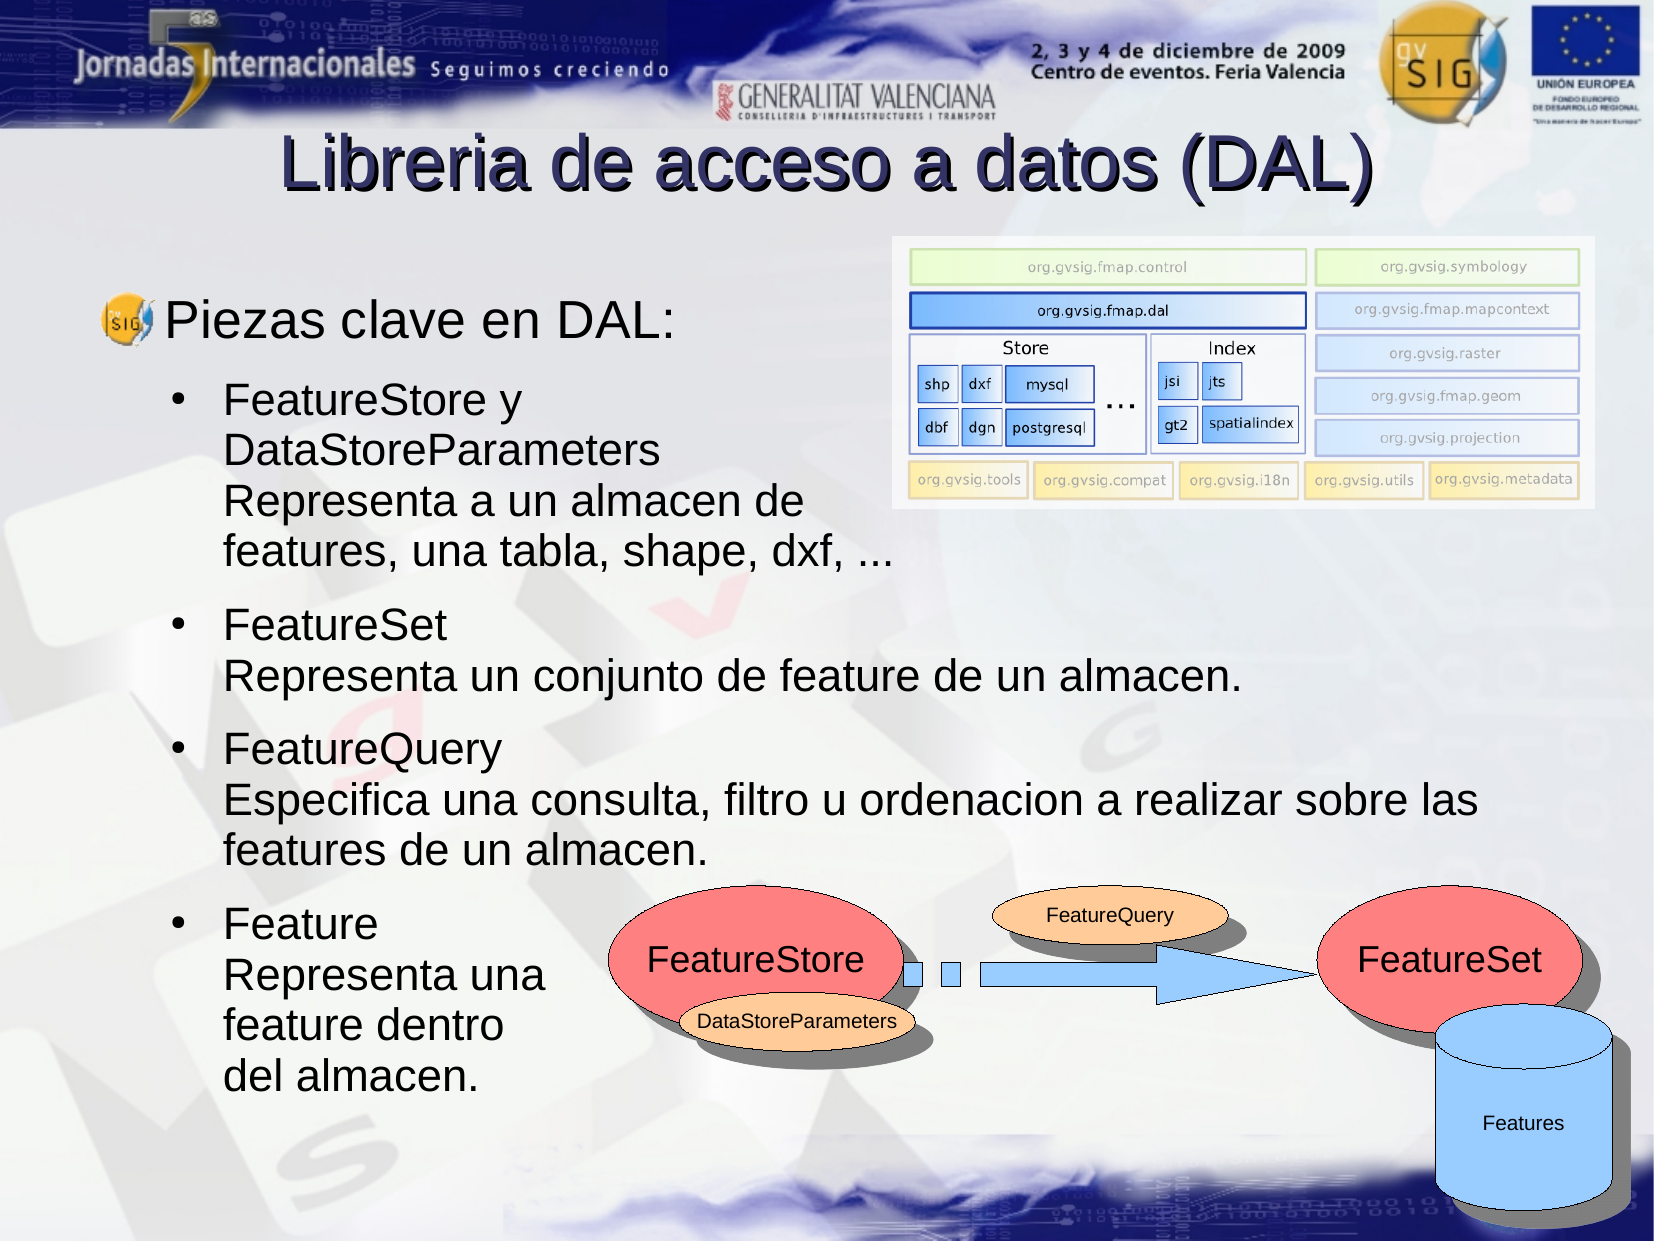

# Libreria de acceso a datos (DAL)
Piezas clave en DAL:
FeatureStore y
DataStoreParameters
Representa a un almacen de
features, una tabla, shape, dxf, ...
FeatureSet
Representa un conjunto de feature de un almacen.
FeatureQuery
Especifica una consulta, filtro u ordenacion a realizar sobre las features de un almacen.
Feature
Representa una
feature dentro
del almacen.
FeatureStore
FeatureQuery
FeatureSet
DataStoreParameters
Features